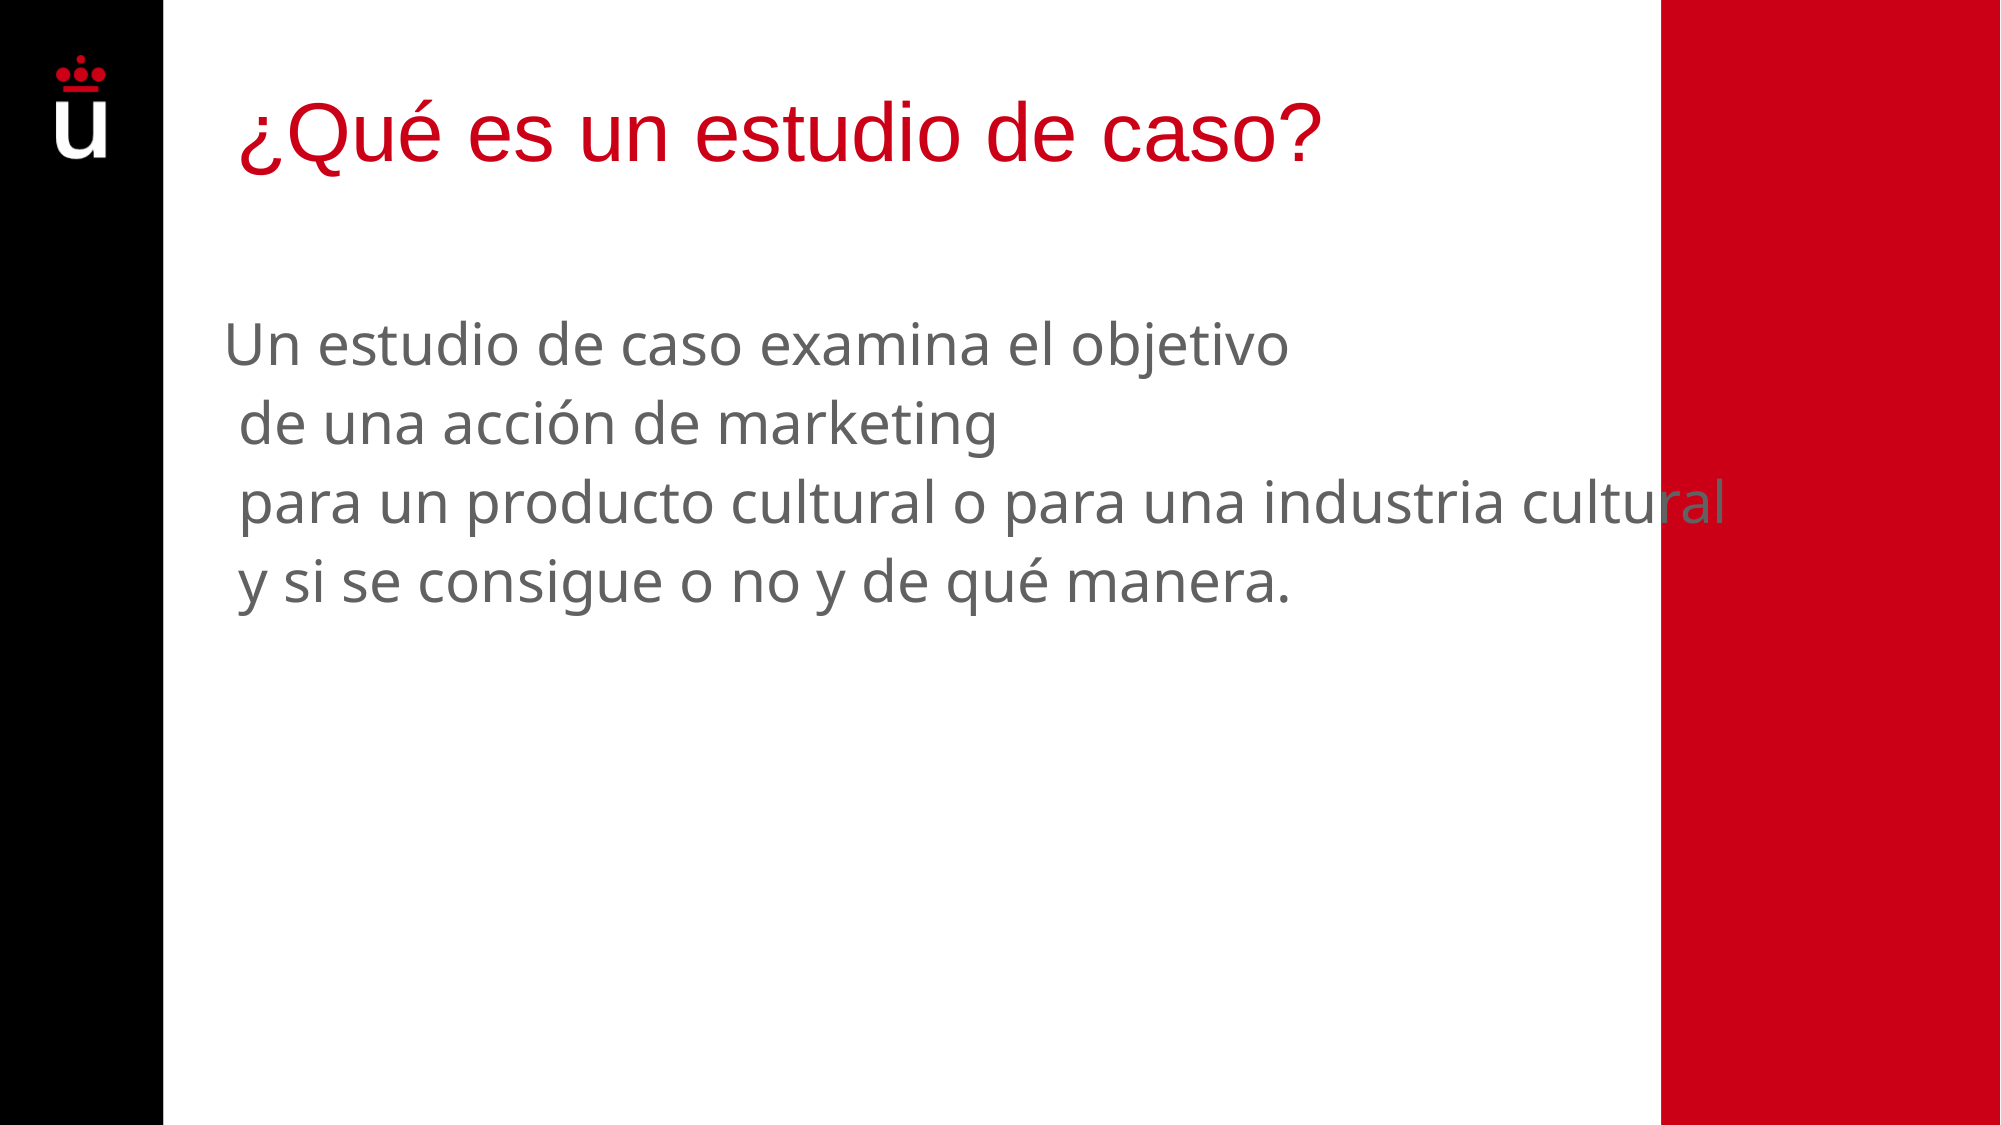

# ¿Qué es un estudio de caso?
Un estudio de caso examina el objetivo
 de una acción de marketing
 para un producto cultural o para una industria cultural
 y si se consigue o no y de qué manera.